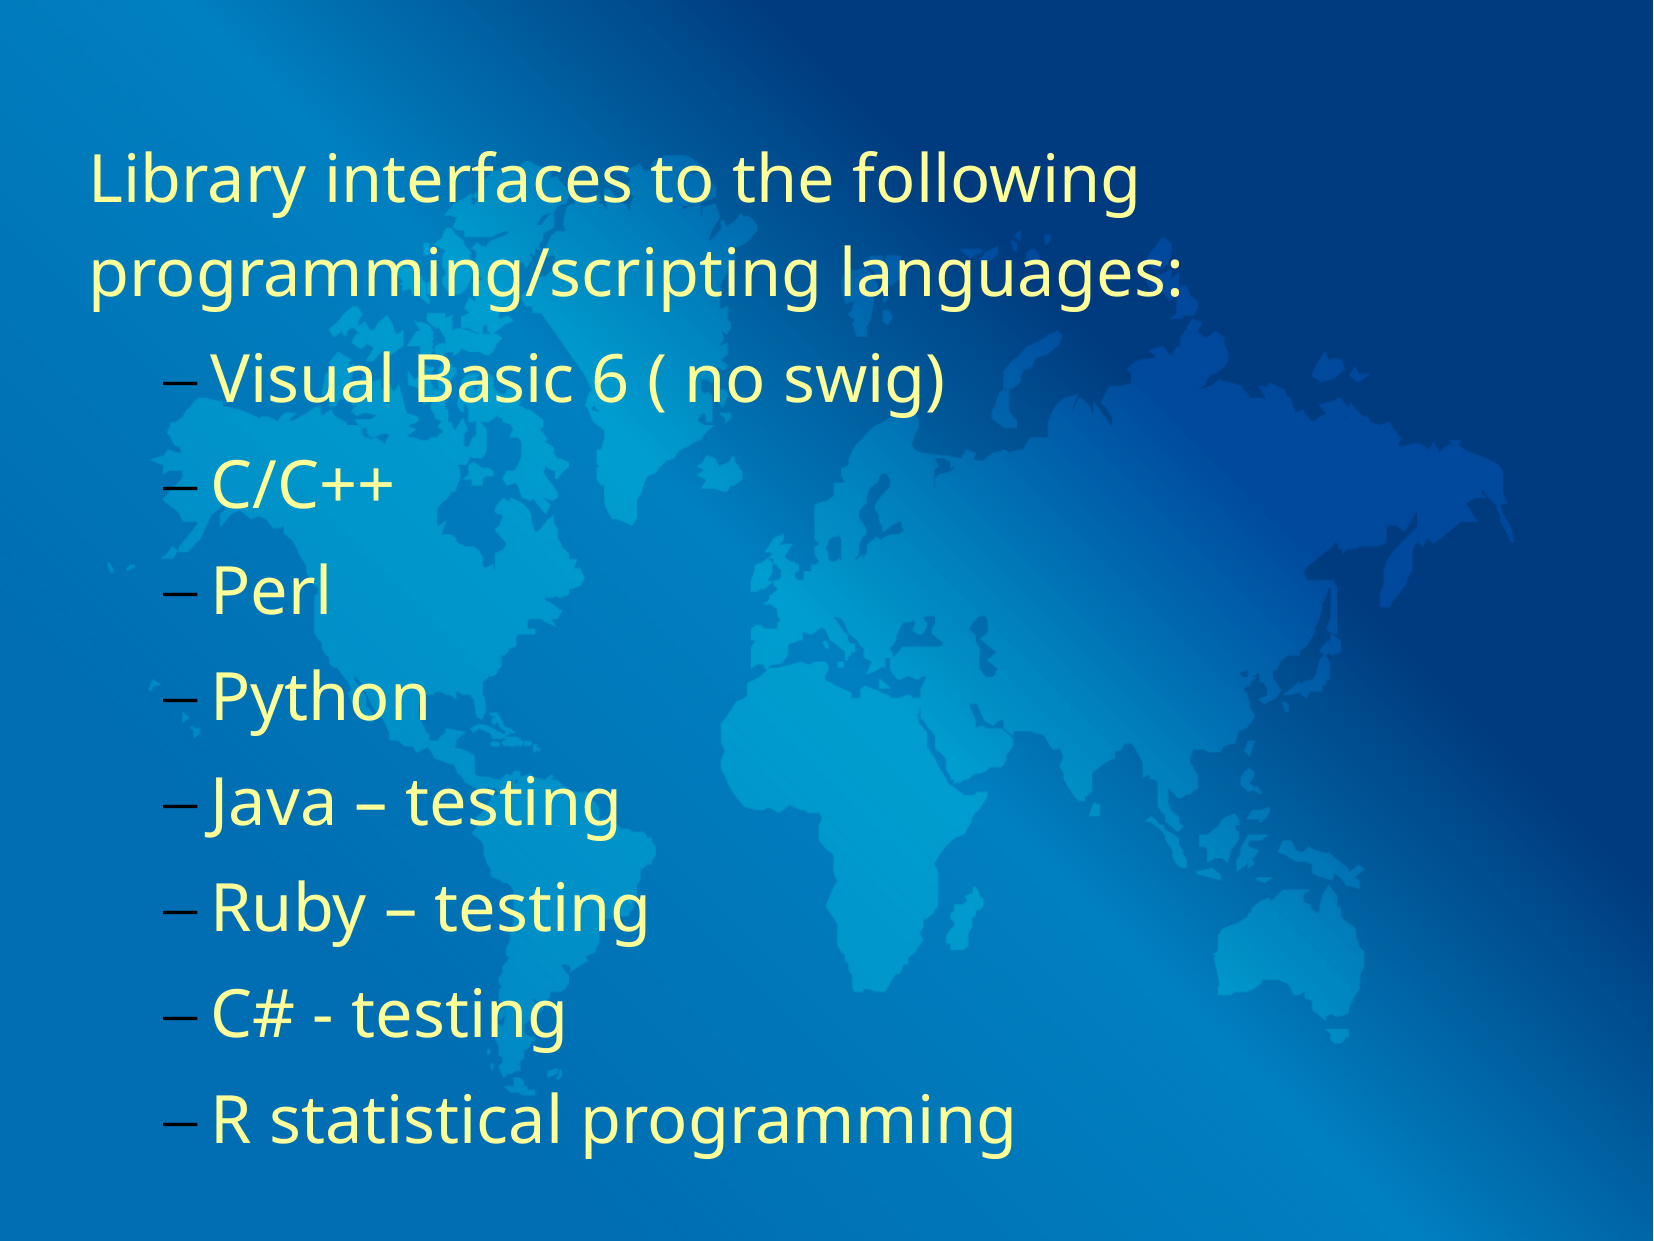

# Library interfaces to the following programming/scripting languages:
Visual Basic 6 ( no swig)
C/C++
Perl
Python
Java – testing
Ruby – testing
C# - testing
R statistical programming